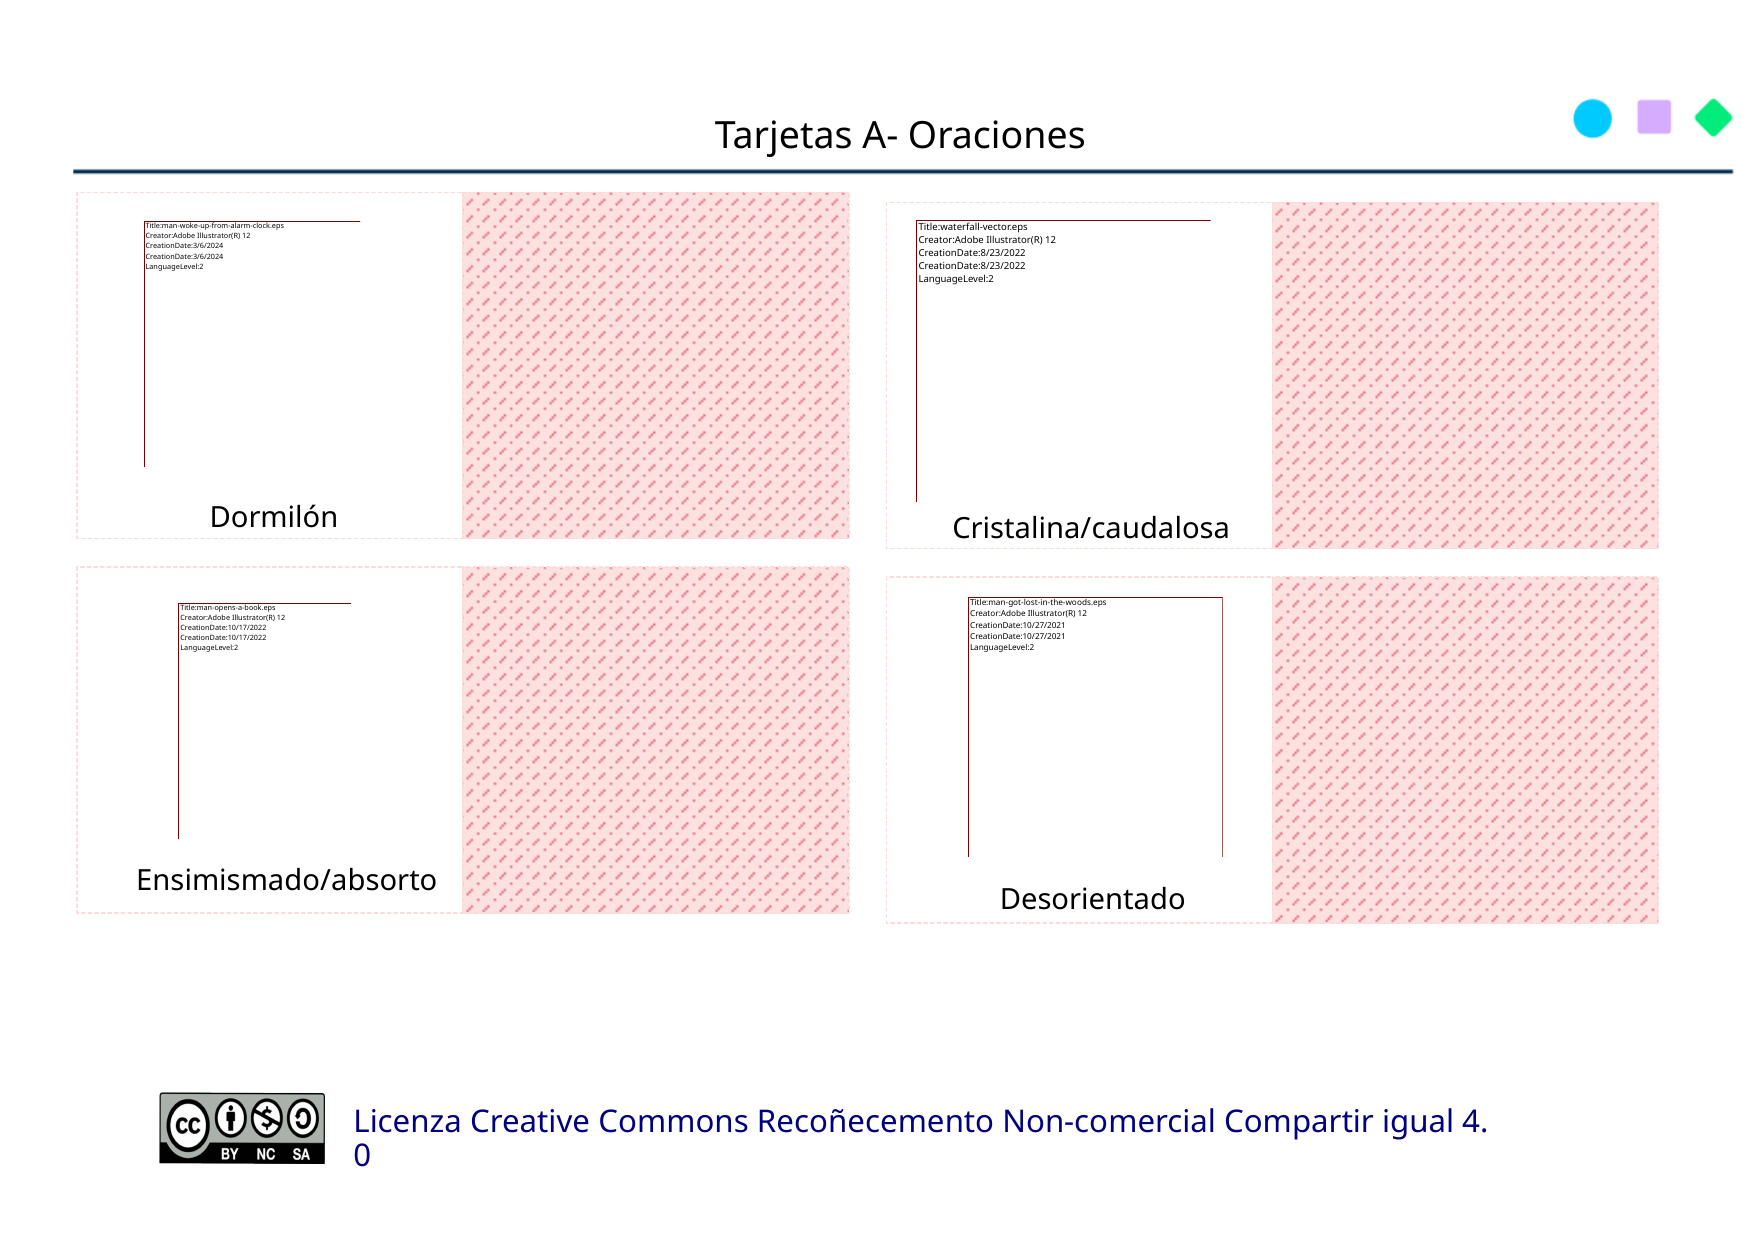

Tarjetas A- Oraciones
Dormilón
Cristalina/caudalosa
Ensimismado/absorto
Desorientado
Licenza Creative Commons Recoñecemento Non-comercial Compartir igual 4.0